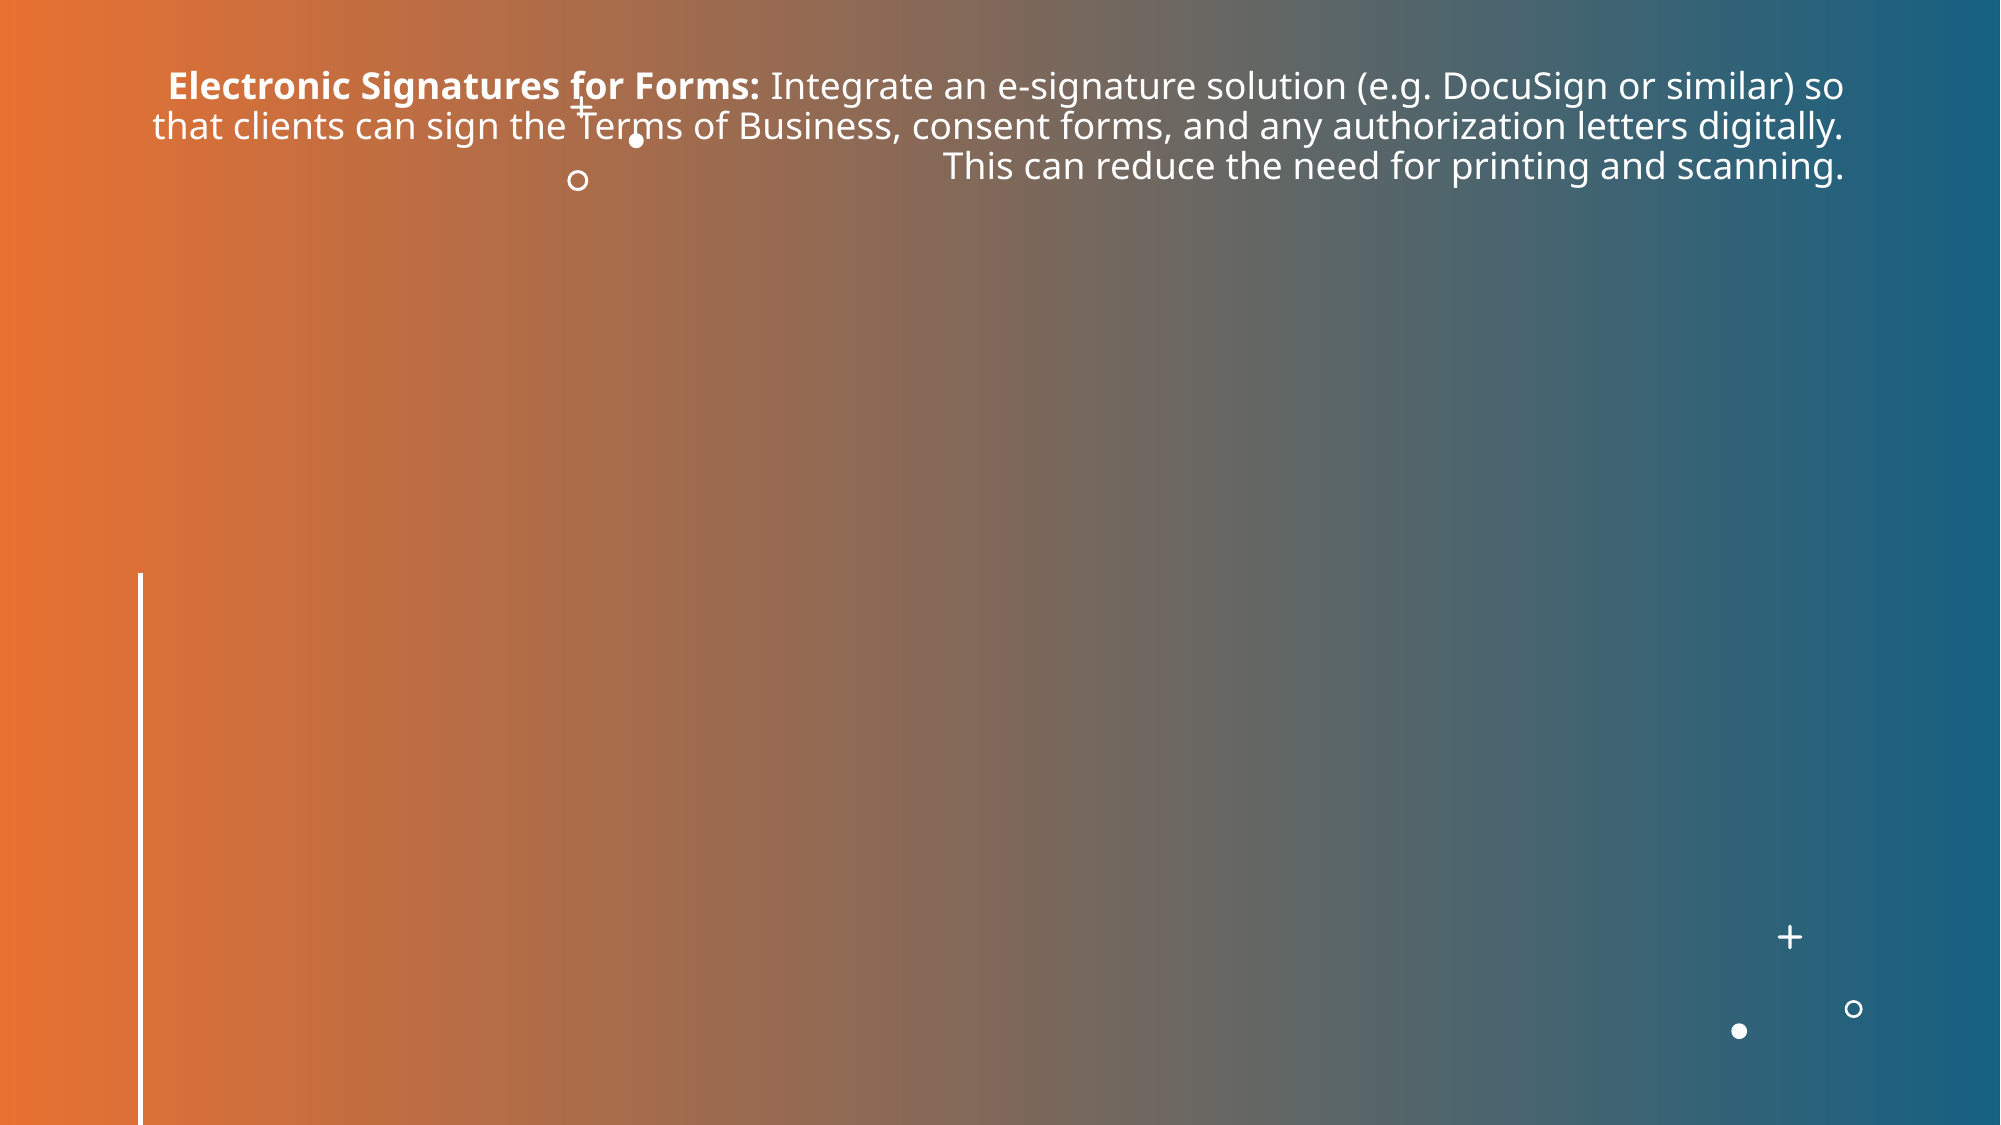

# Electronic Signatures for Forms: Integrate an e-signature solution (e.g. DocuSign or similar) so that clients can sign the Terms of Business, consent forms, and any authorization letters digitally. This can reduce the need for printing and scanning.